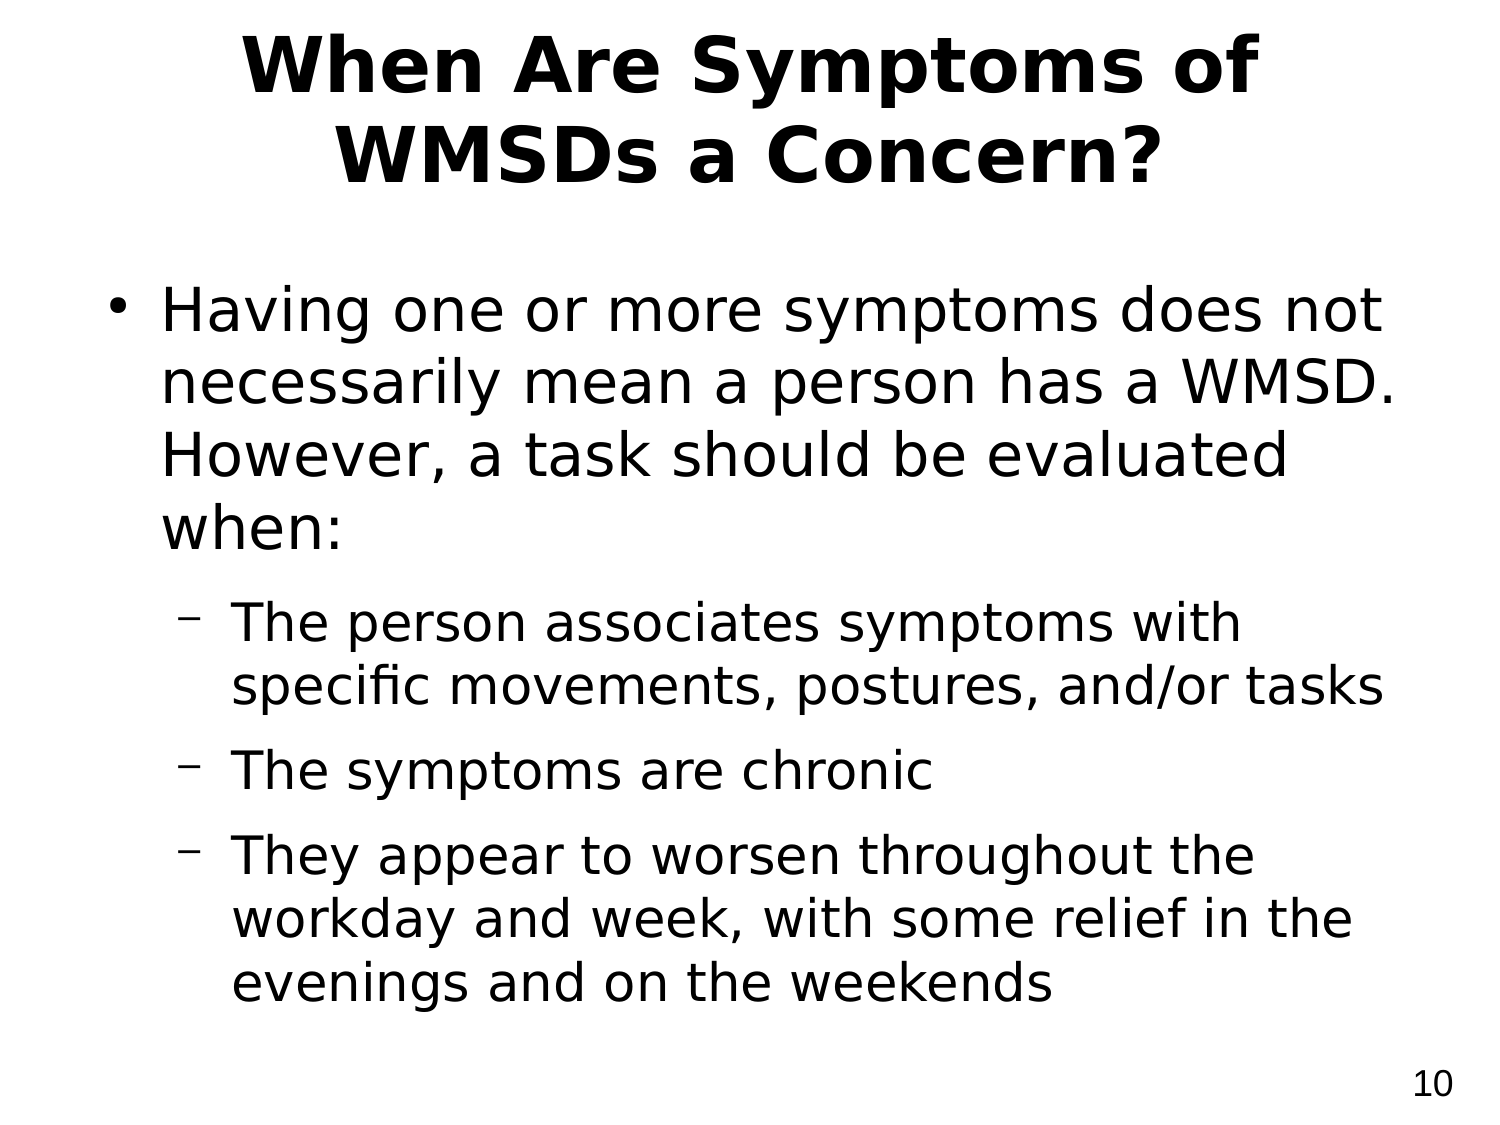

When Are Symptoms of WMSDs a Concern?
# Having one or more symptoms does not necessarily mean a person has a WMSD. However, a task should be evaluated when:
The person associates symptoms with specific movements, postures, and/or tasks
The symptoms are chronic
They appear to worsen throughout the workday and week, with some relief in the evenings and on the weekends